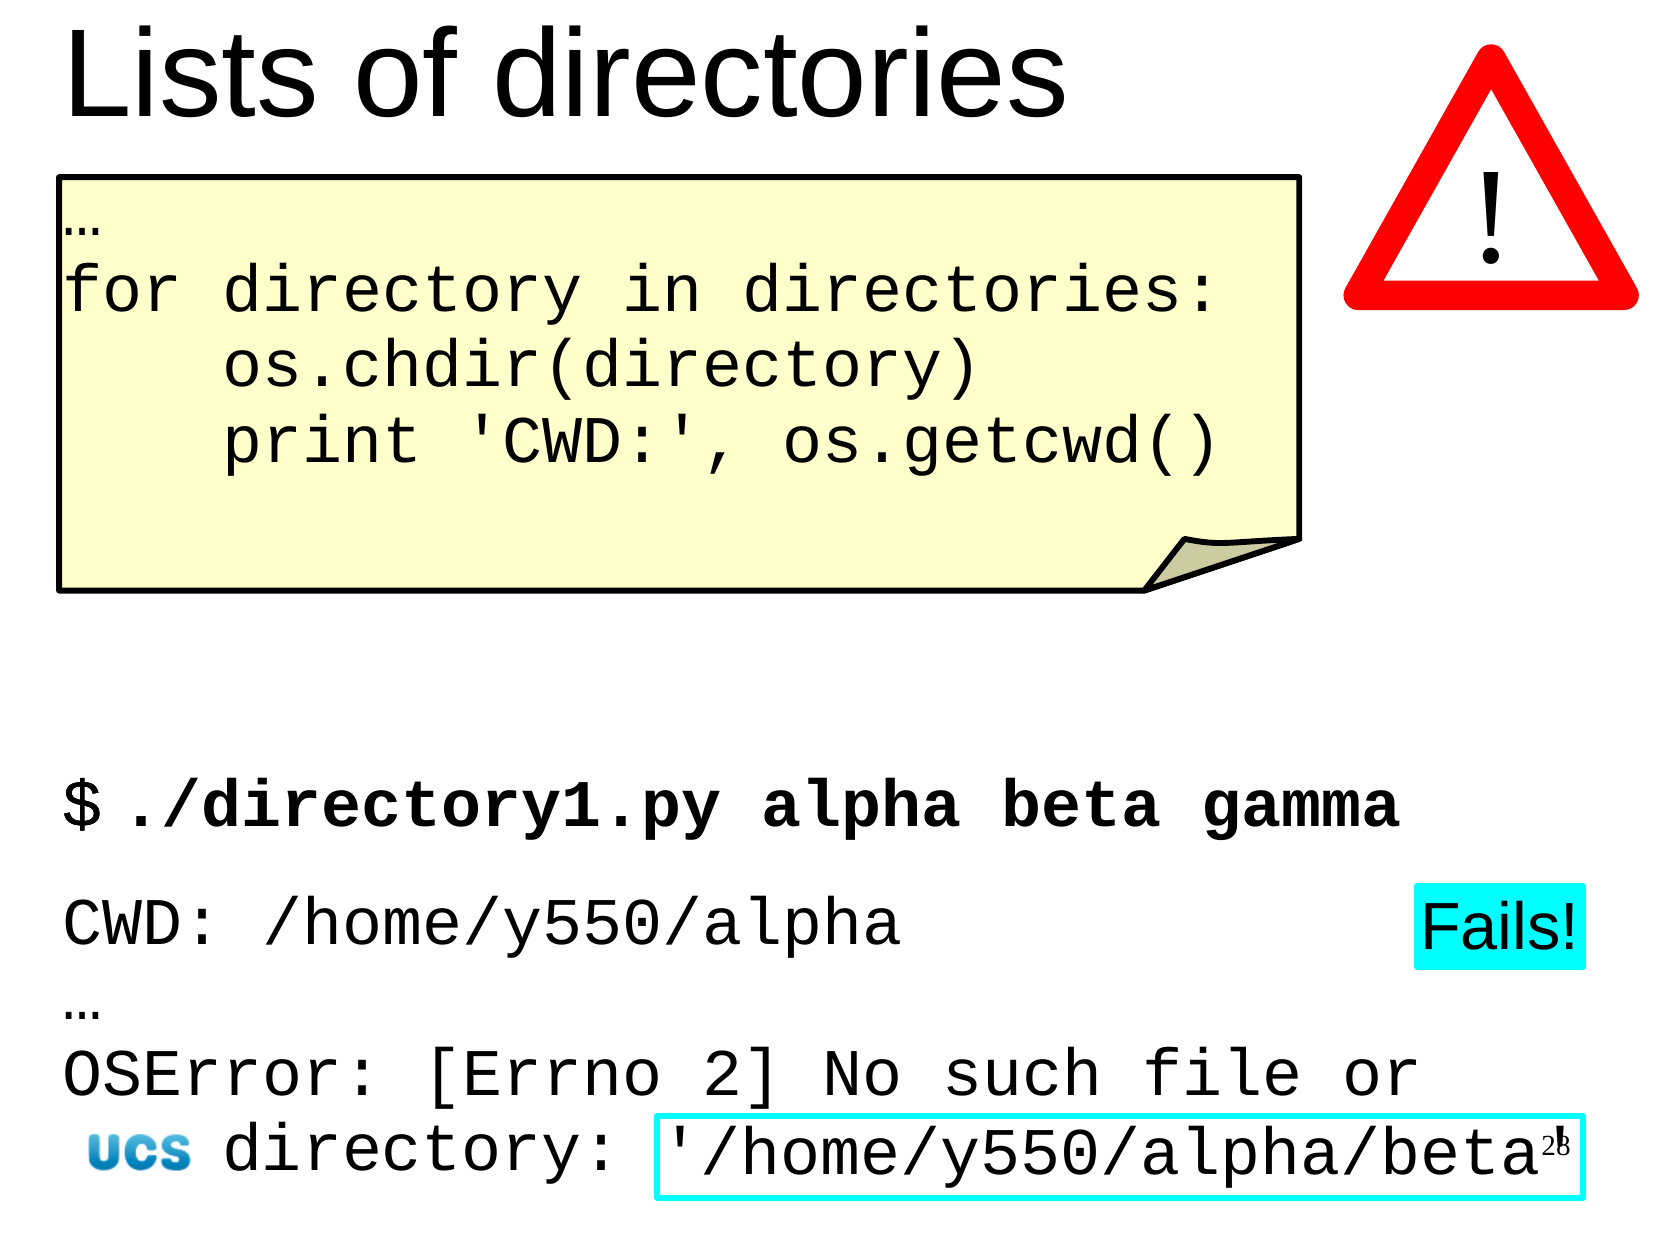

Lists of directories
!
…
for directory in directories:
 os.chdir(directory)
 print 'CWD:', os.getcwd()
$
$
$
./directory1.py alpha beta gamma
CWD: /home/y550/alpha
…
OSError: [Errno 2] No such file or
 directory:
Fails!
'/home/y550/alpha/beta'
28